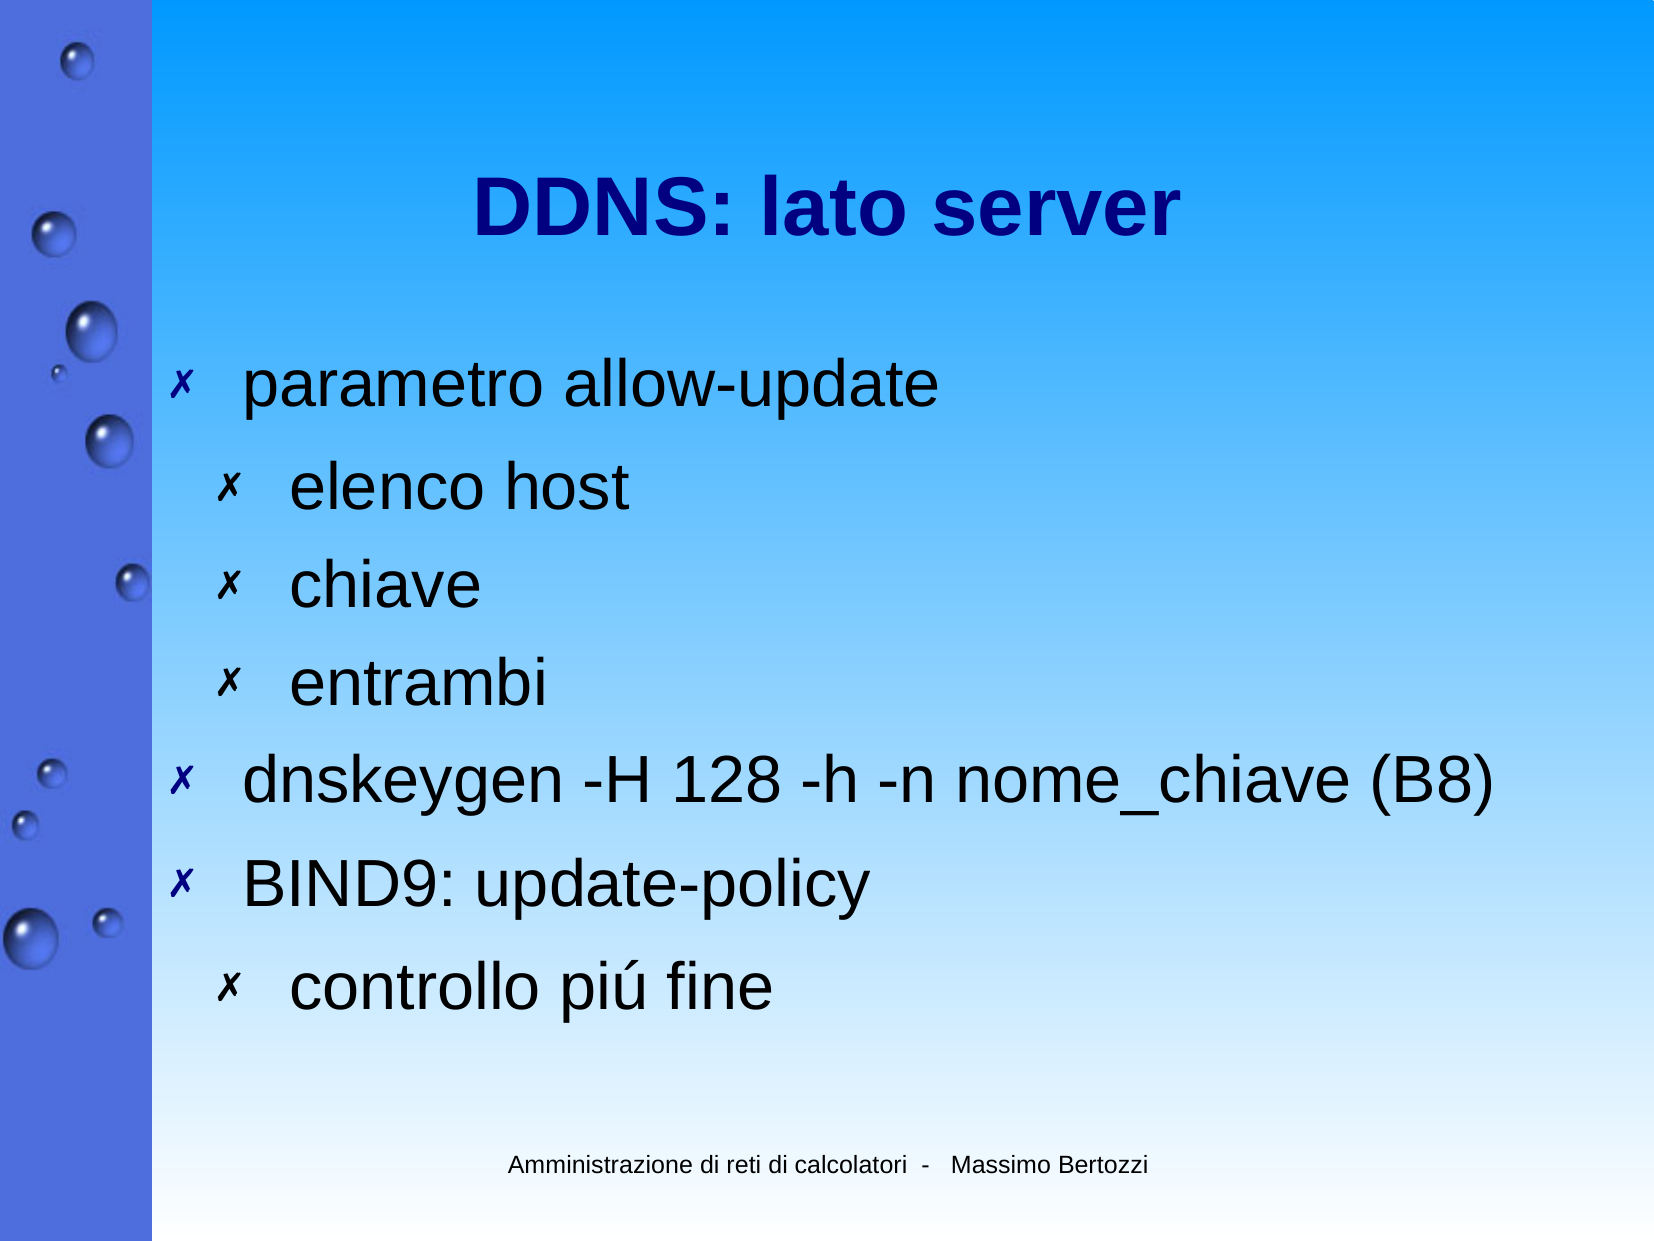

# DDNS: lato server
parametro allow-update
elenco host
chiave
entrambi
dnskeygen -H 128 -h -n nome_chiave (B8)
BIND9: update-policy
controllo piú fine